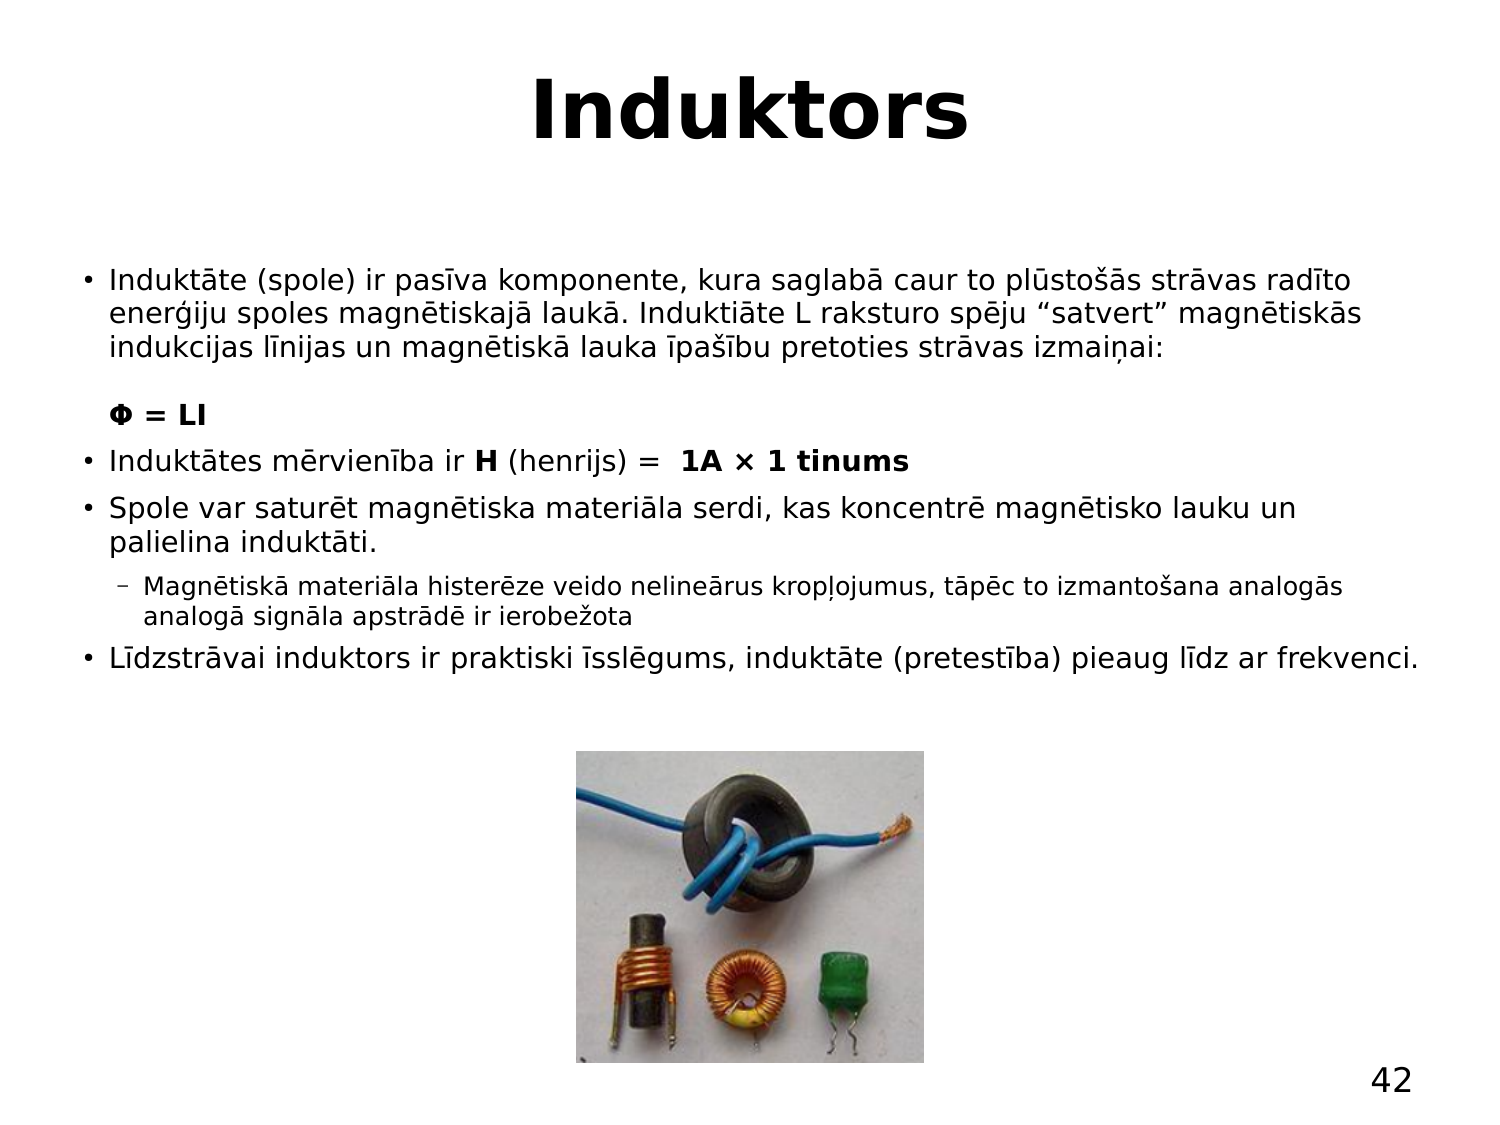

# Induktors
Induktāte (spole) ir pasīva komponente, kura saglabā caur to plūstošās strāvas radīto enerģiju spoles magnētiskajā laukā. Induktiāte L raksturo spēju “satvert” magnētiskās indukcijas līnijas un magnētiskā lauka īpašību pretoties strāvas izmaiņai:
Φ = LI
Induktātes mērvienība ir H (henrijs) = 1A × 1 tinums
Spole var saturēt magnētiska materiāla serdi, kas koncentrē magnētisko lauku un palielina induktāti.
Magnētiskā materiāla histerēze veido nelineārus kropļojumus, tāpēc to izmantošana analogās analogā signāla apstrādē ir ierobežota
Līdzstrāvai induktors ir praktiski īsslēgums, induktāte (pretestība) pieaug līdz ar frekvenci.